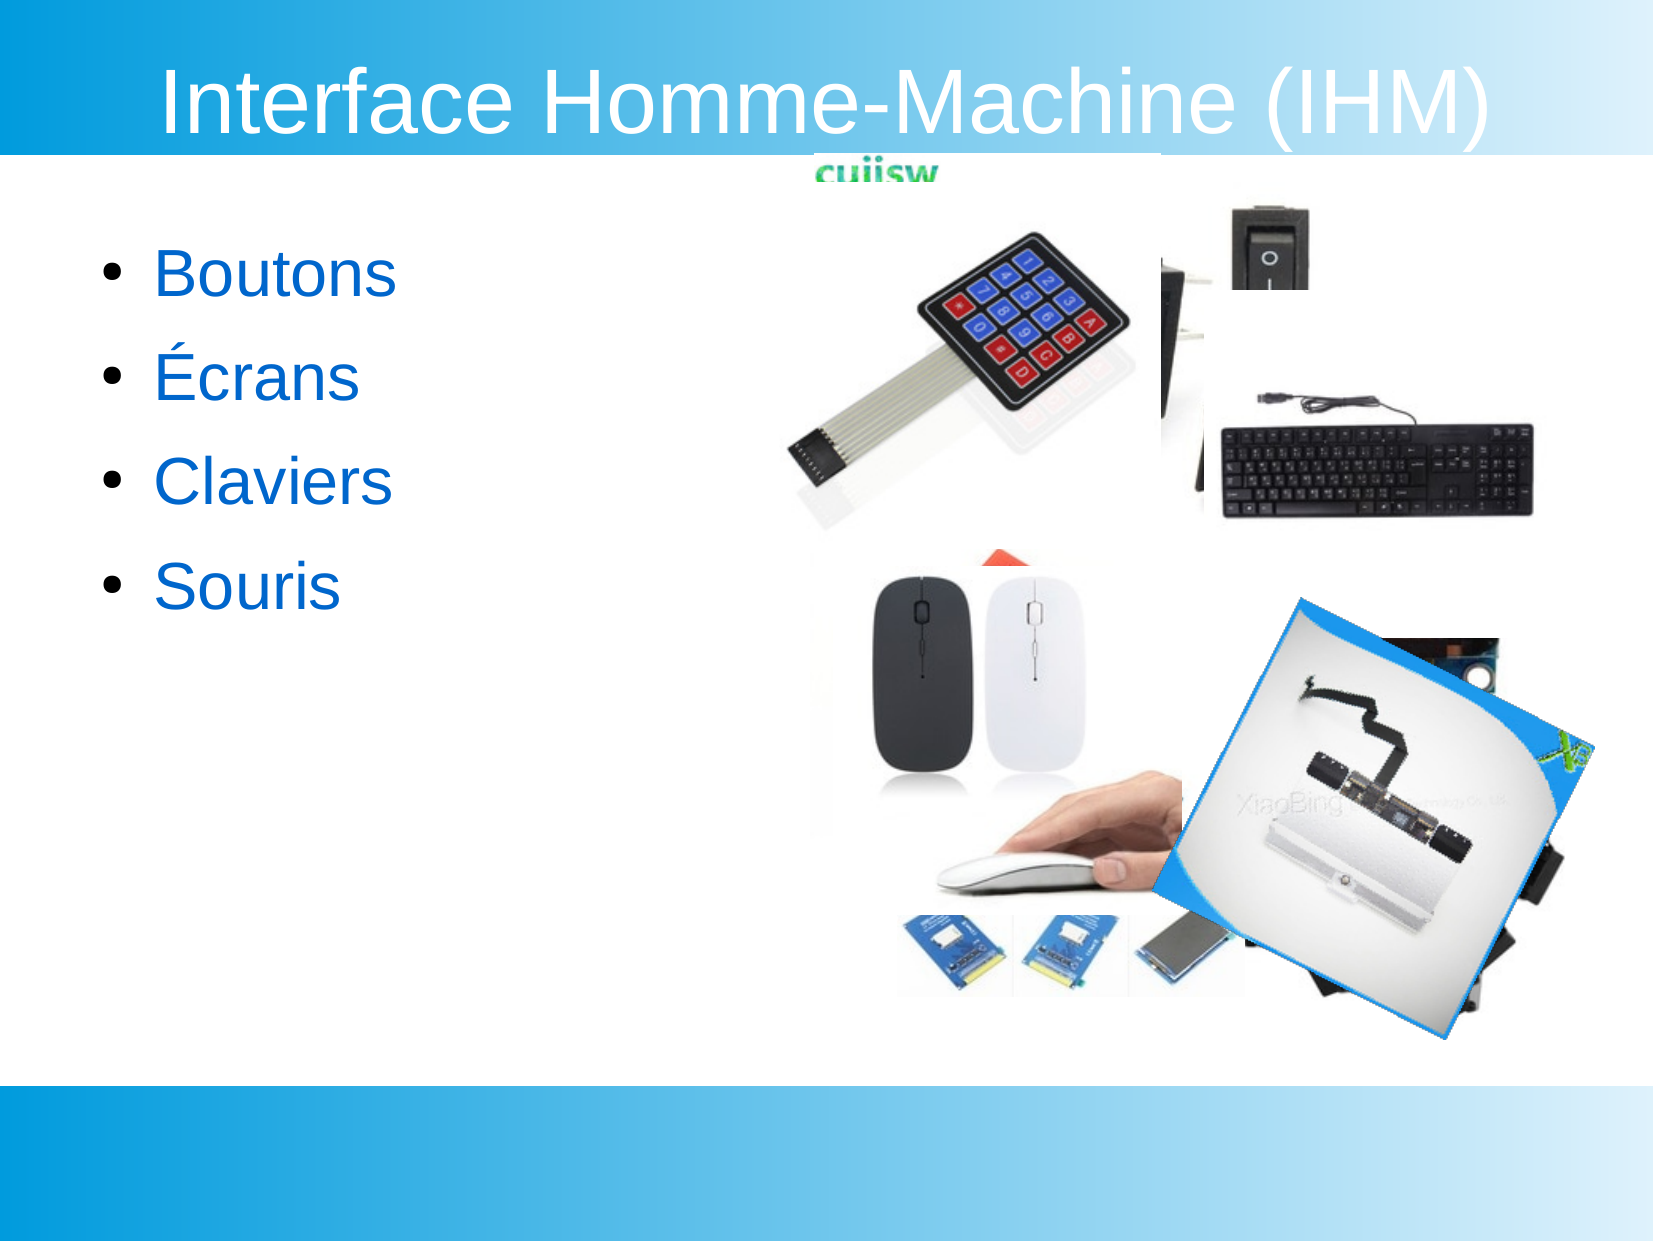

# Interface Homme-Machine (IHM)
Boutons
Écrans
Claviers
Souris